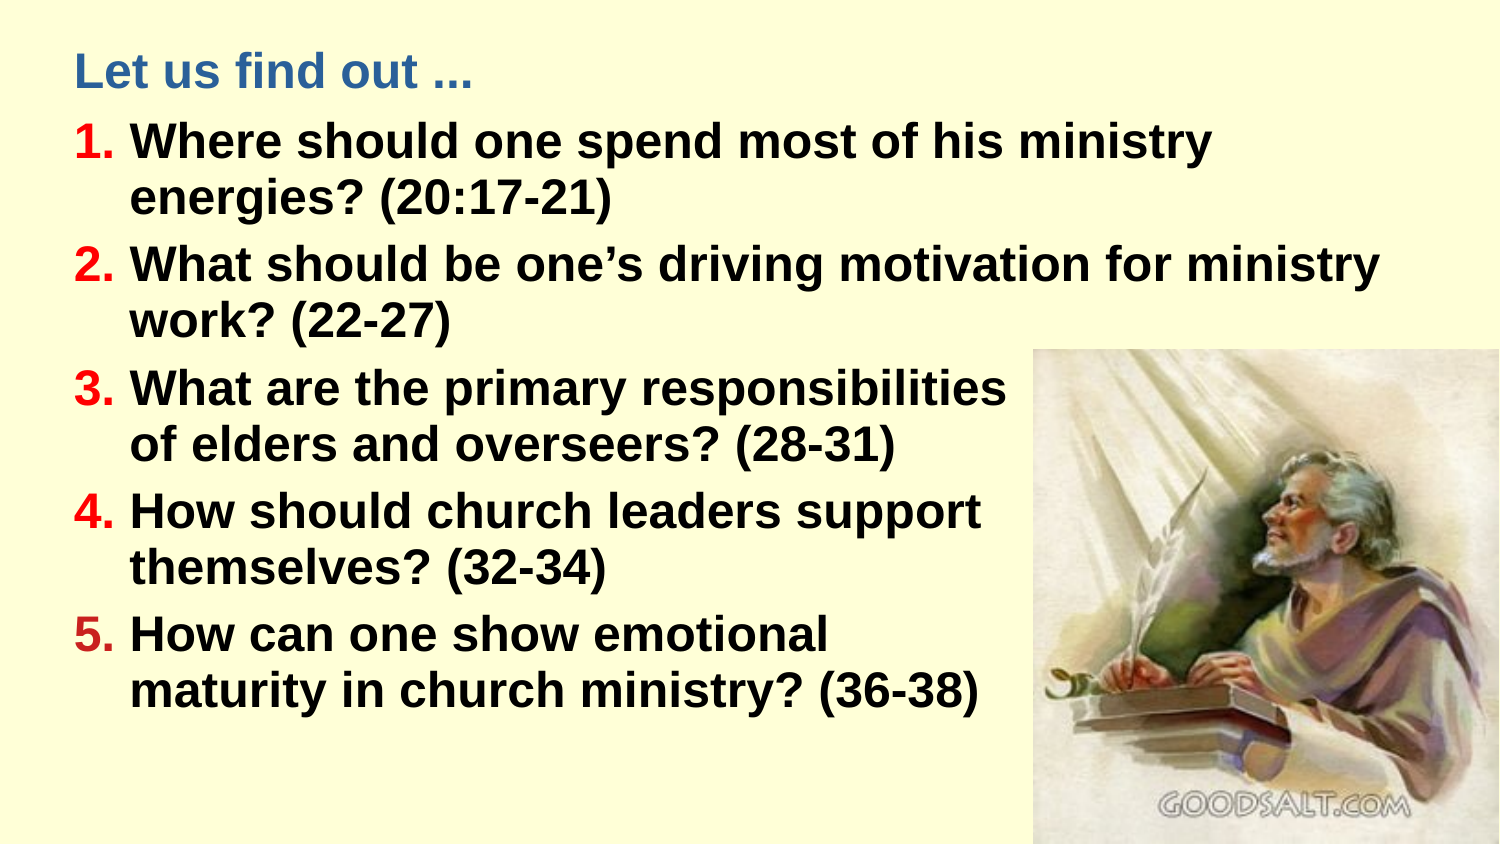

Let us find out ...
1. Where should one spend most of his ministry
 energies? (20:17-21)
2. What should be one’s driving motivation for ministry
 work? (22-27)
3. What are the primary responsibilities
 of elders and overseers? (28-31)
4. How should church leaders support
 themselves? (32-34)
5. How can one show emotional
 maturity in church ministry? (36-38)